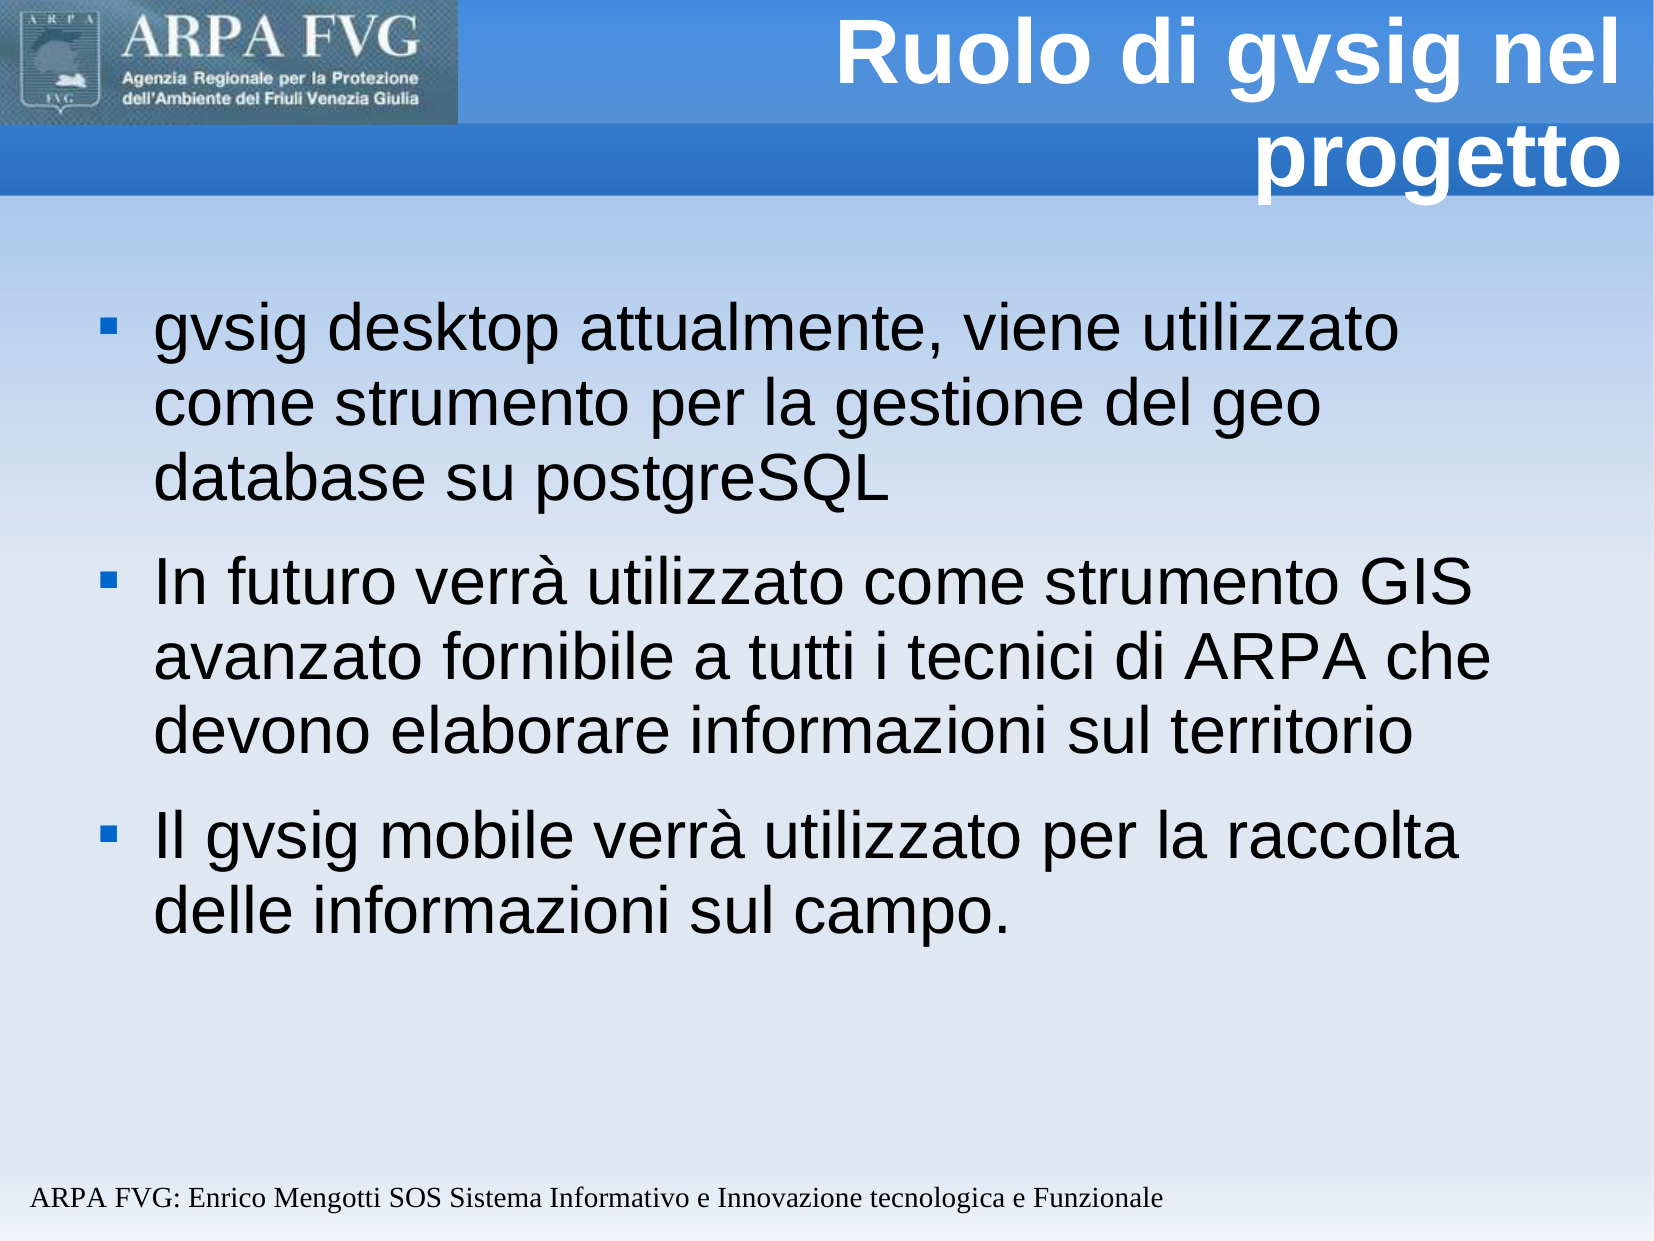

# Ruolo di gvsig nel progetto
gvsig desktop attualmente, viene utilizzato come strumento per la gestione del geo database su postgreSQL
In futuro verrà utilizzato come strumento GIS avanzato fornibile a tutti i tecnici di ARPA che devono elaborare informazioni sul territorio
Il gvsig mobile verrà utilizzato per la raccolta delle informazioni sul campo.